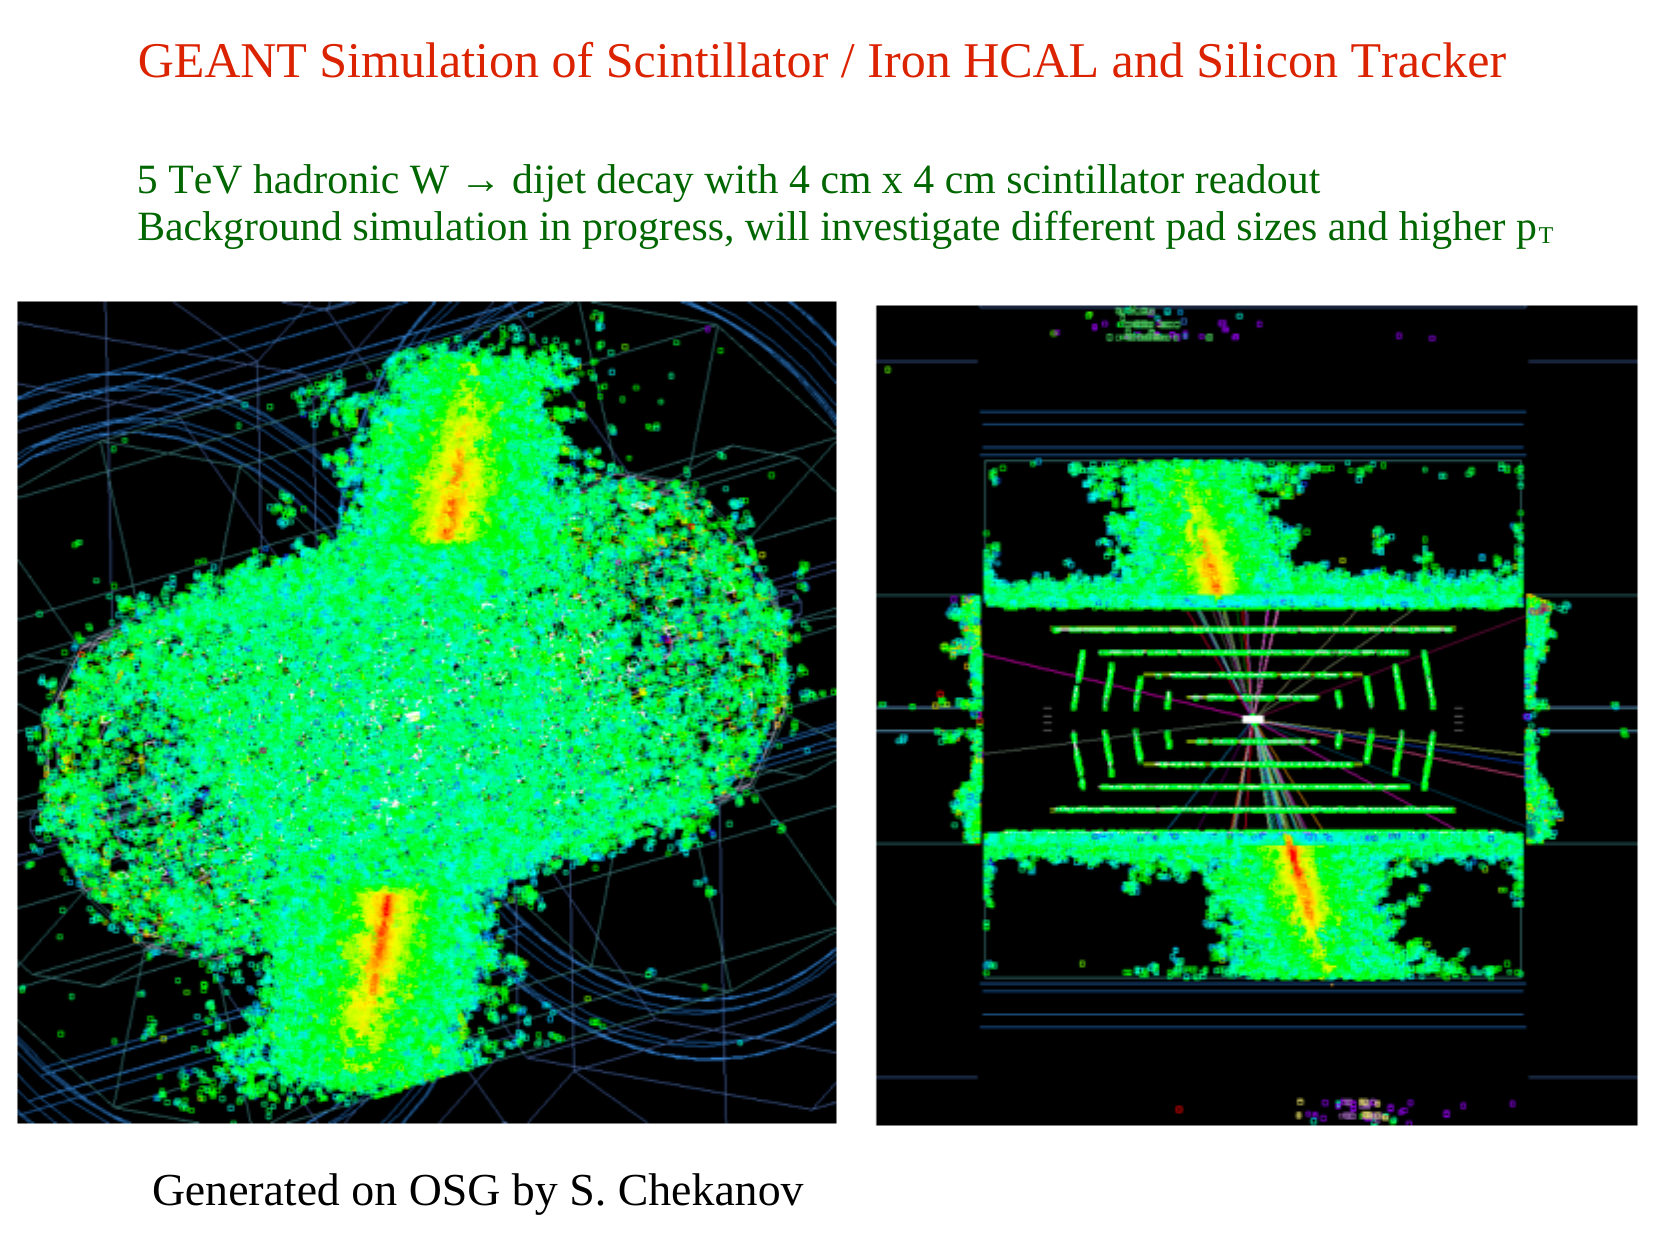

# GEANT Simulation of Scintillator / Iron HCAL and Silicon Tracker
5 TeV hadronic W → dijet decay with 4 cm x 4 cm scintillator readout
Background simulation in progress, will investigate different pad sizes and higher pT
Generated on OSG by S. Chekanov